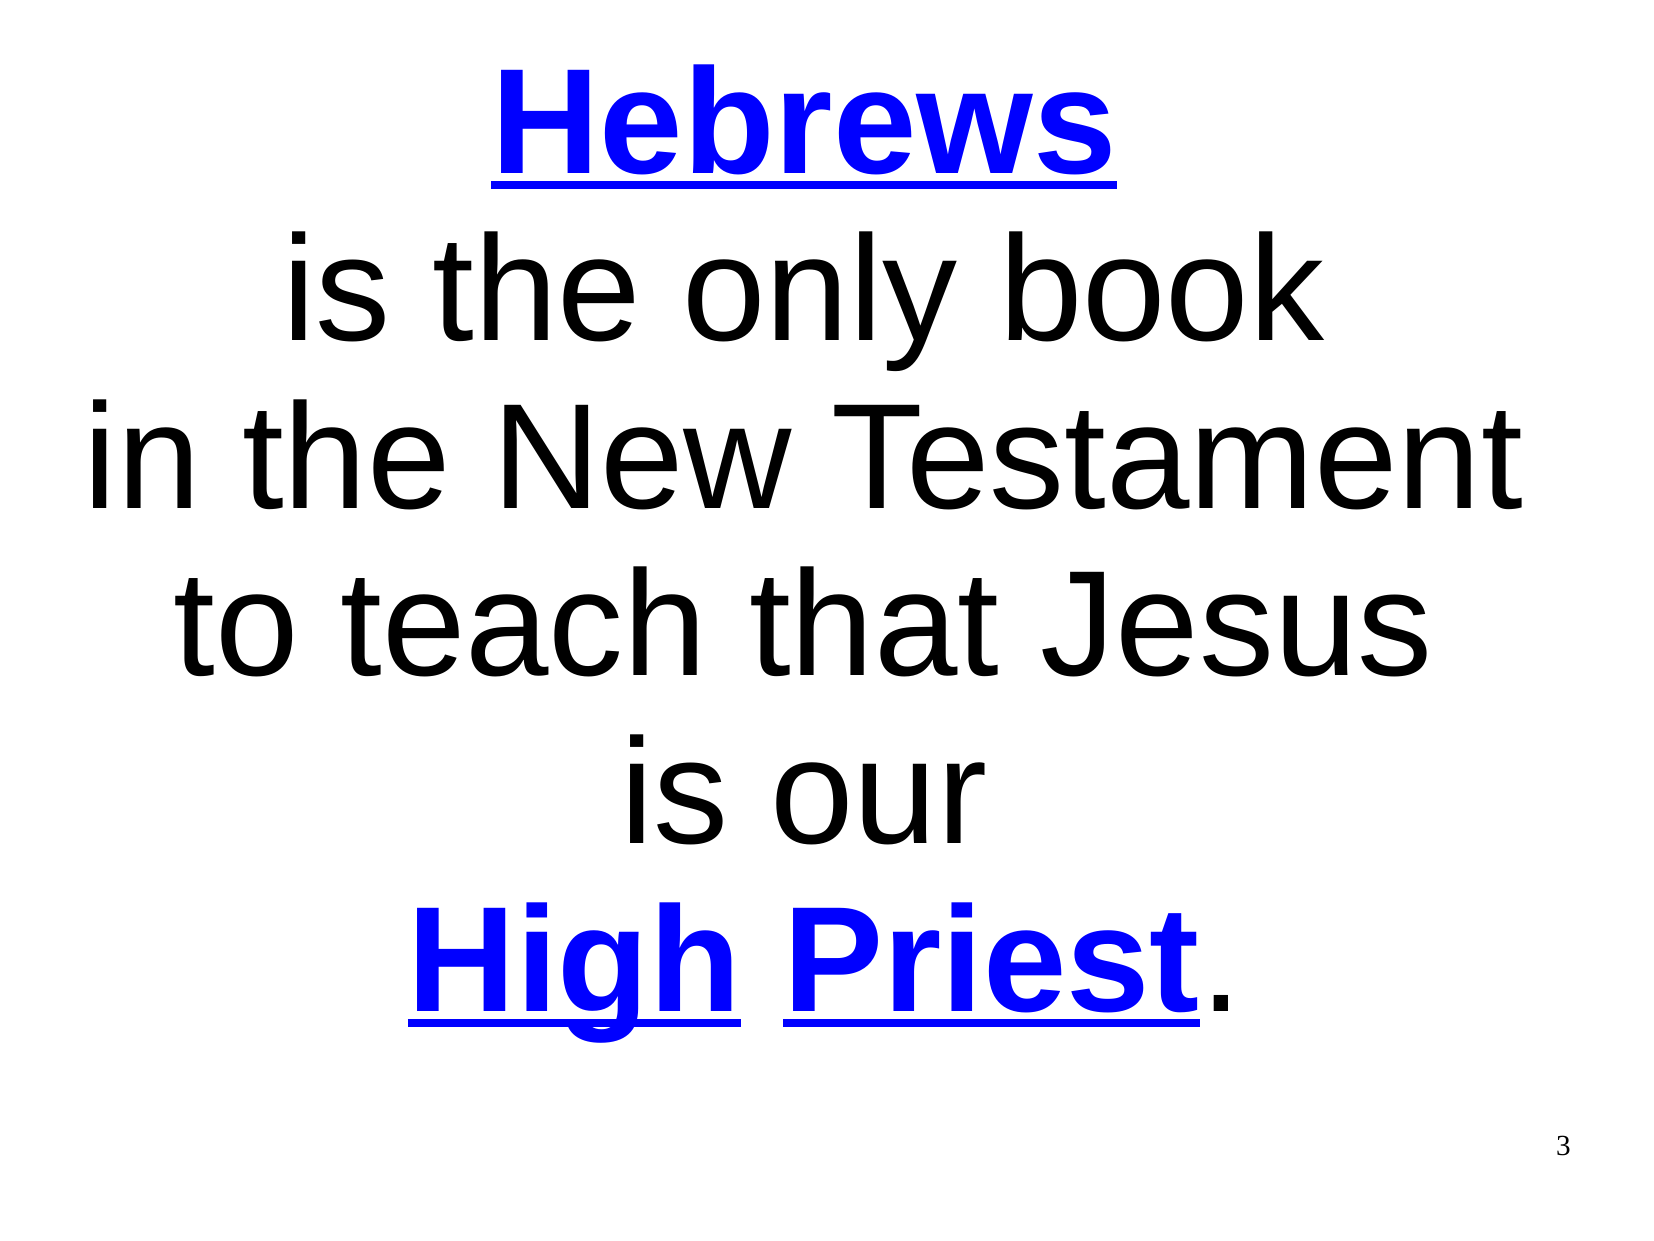

# Hebrews is the only book in the New Testament to teach that Jesus is our High Priest.
3